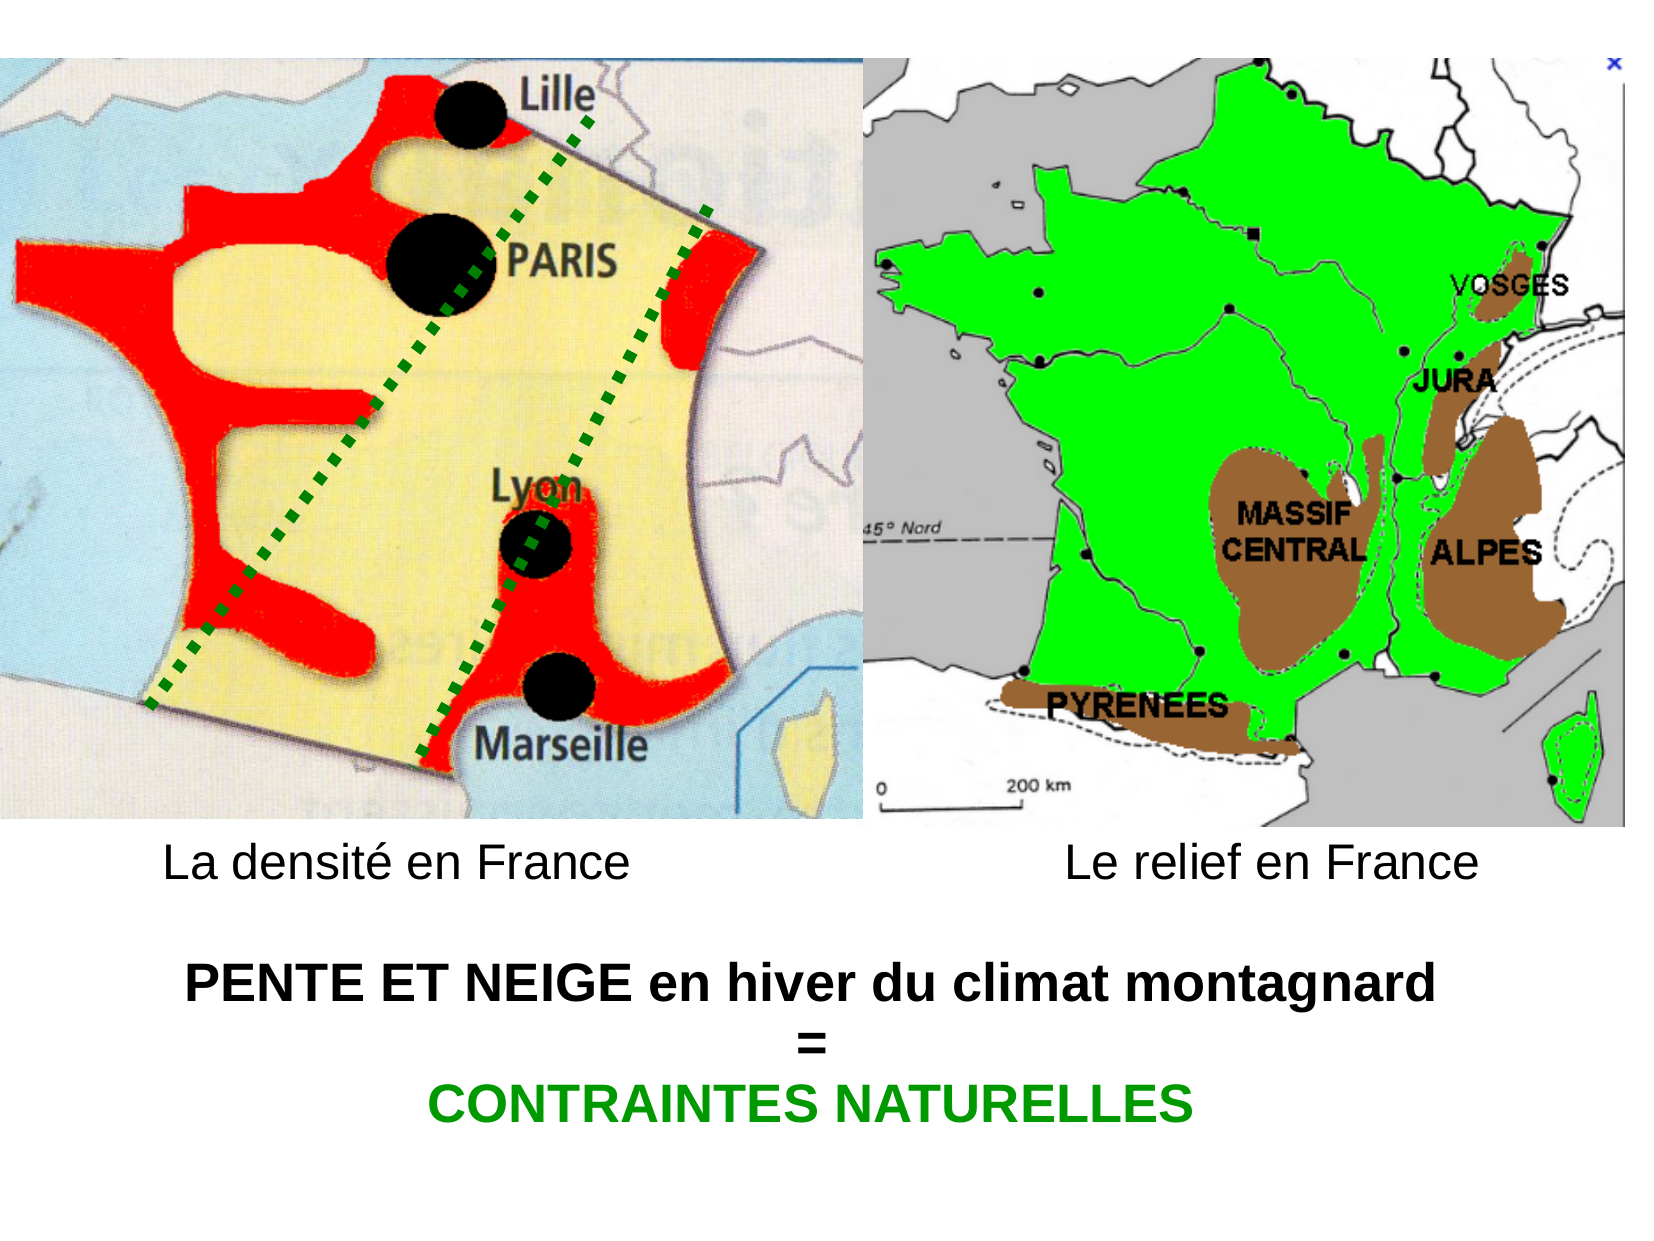

La densité en France Le relief en France
PENTE ET NEIGE en hiver du climat montagnard
=
CONTRAINTES NATURELLES